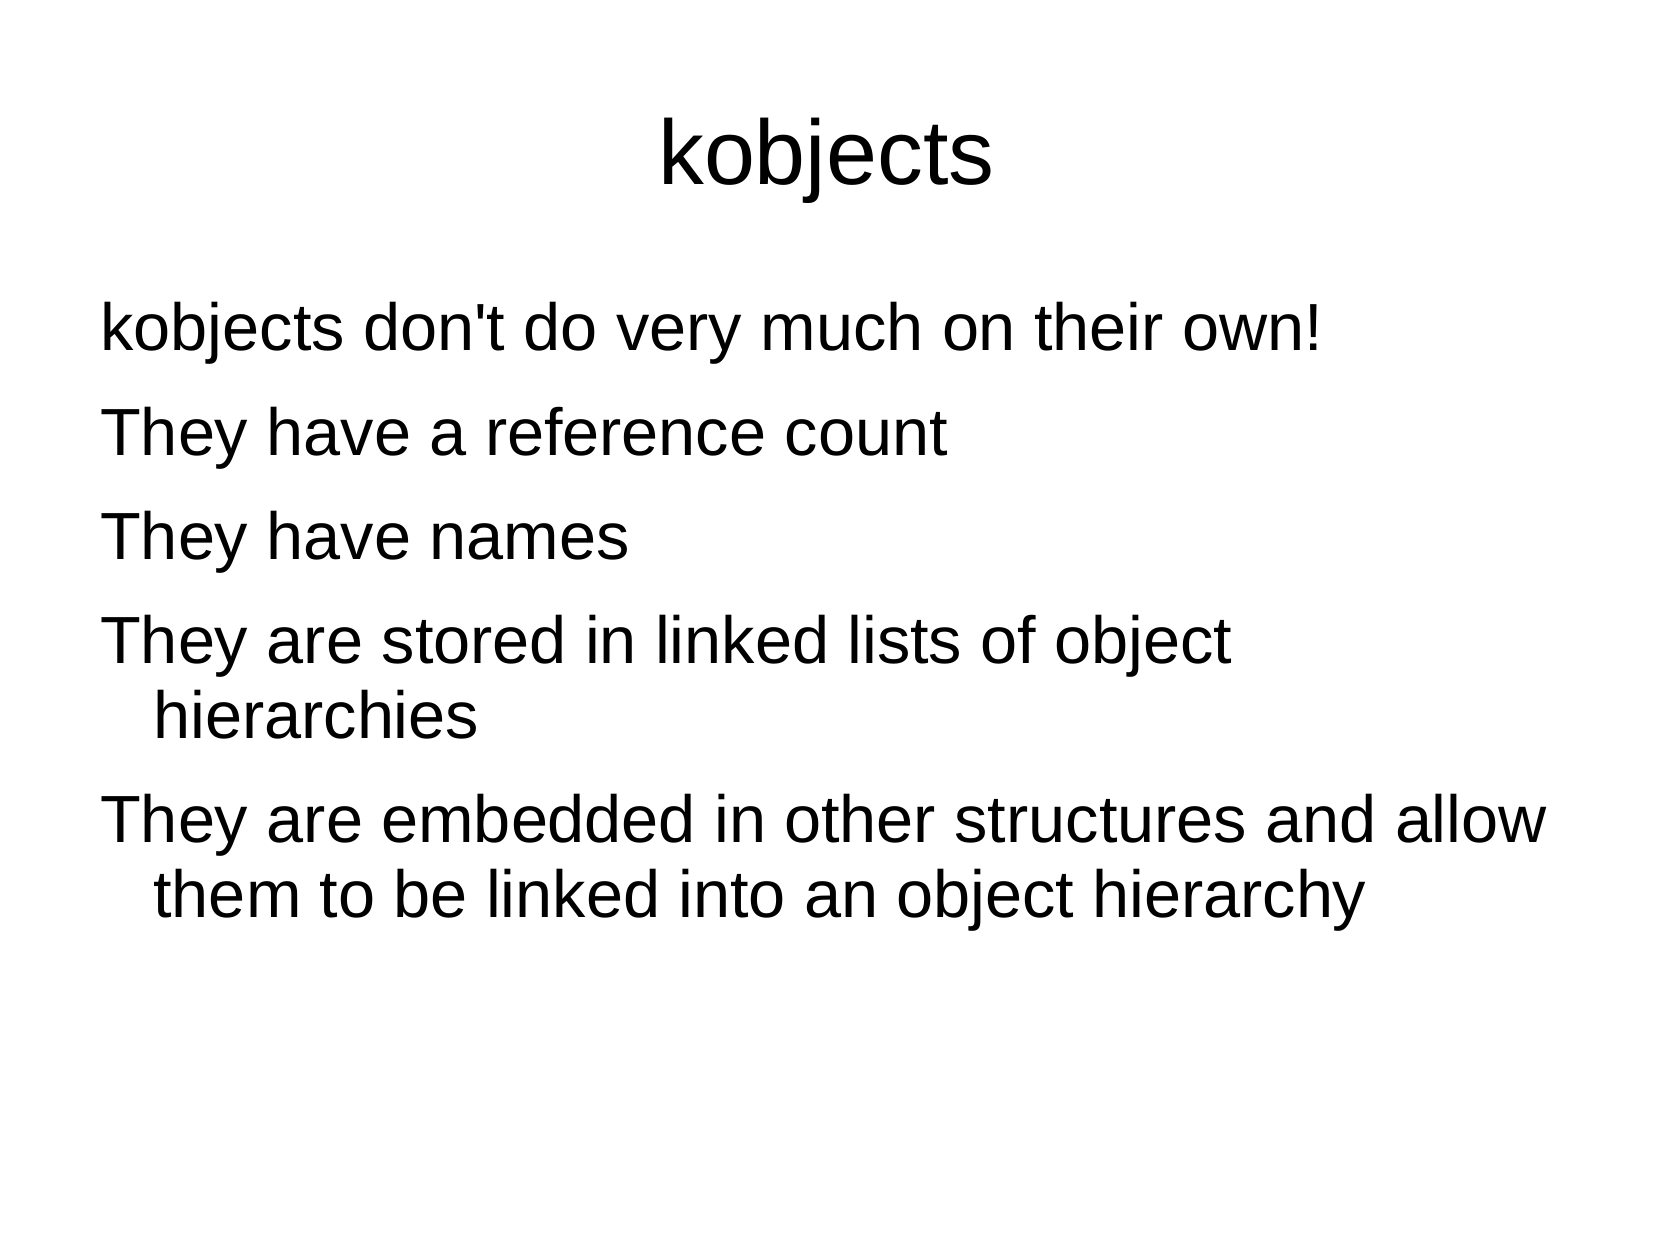

# kobjects
kobjects don't do very much on their own!
They have a reference count
They have names
They are stored in linked lists of object hierarchies
They are embedded in other structures and allow them to be linked into an object hierarchy